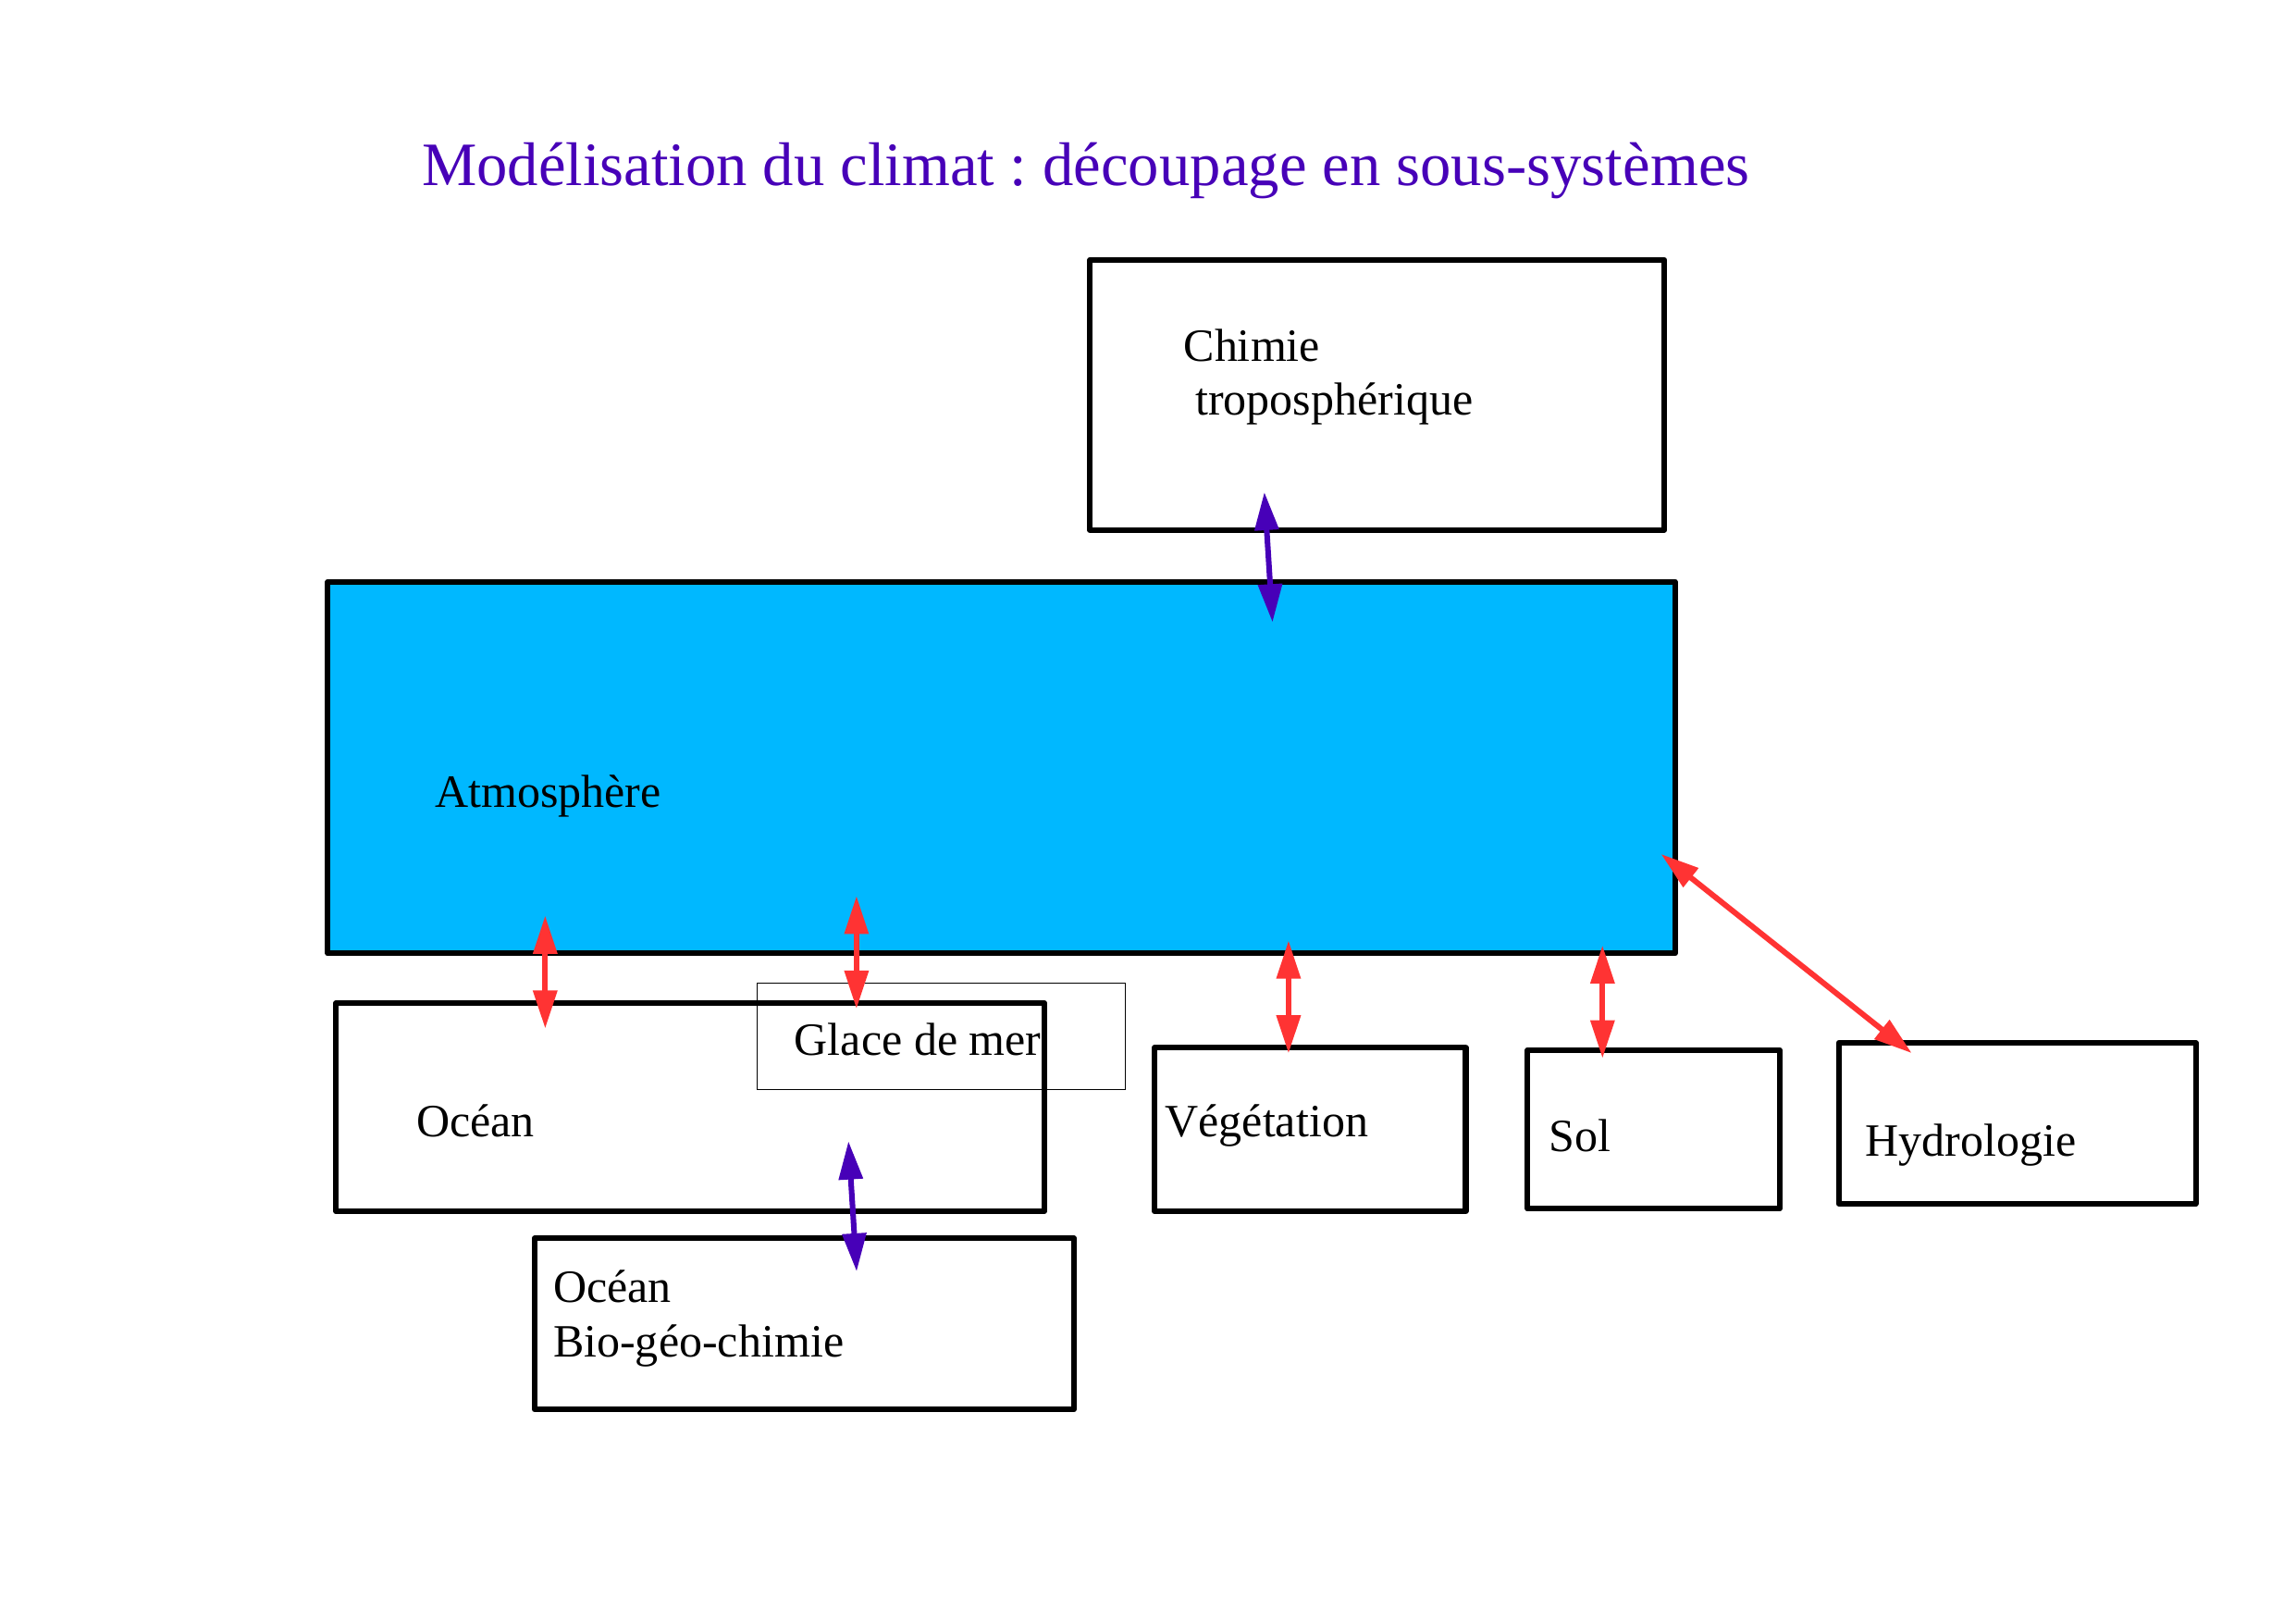

Modélisation du climat : découpage en sous-systèmes
Chimie
 troposphérique
Atmosphère
Glace de mer
Océan
Végétation
Sol
Hydrologie
Océan
Bio-géo-chimie